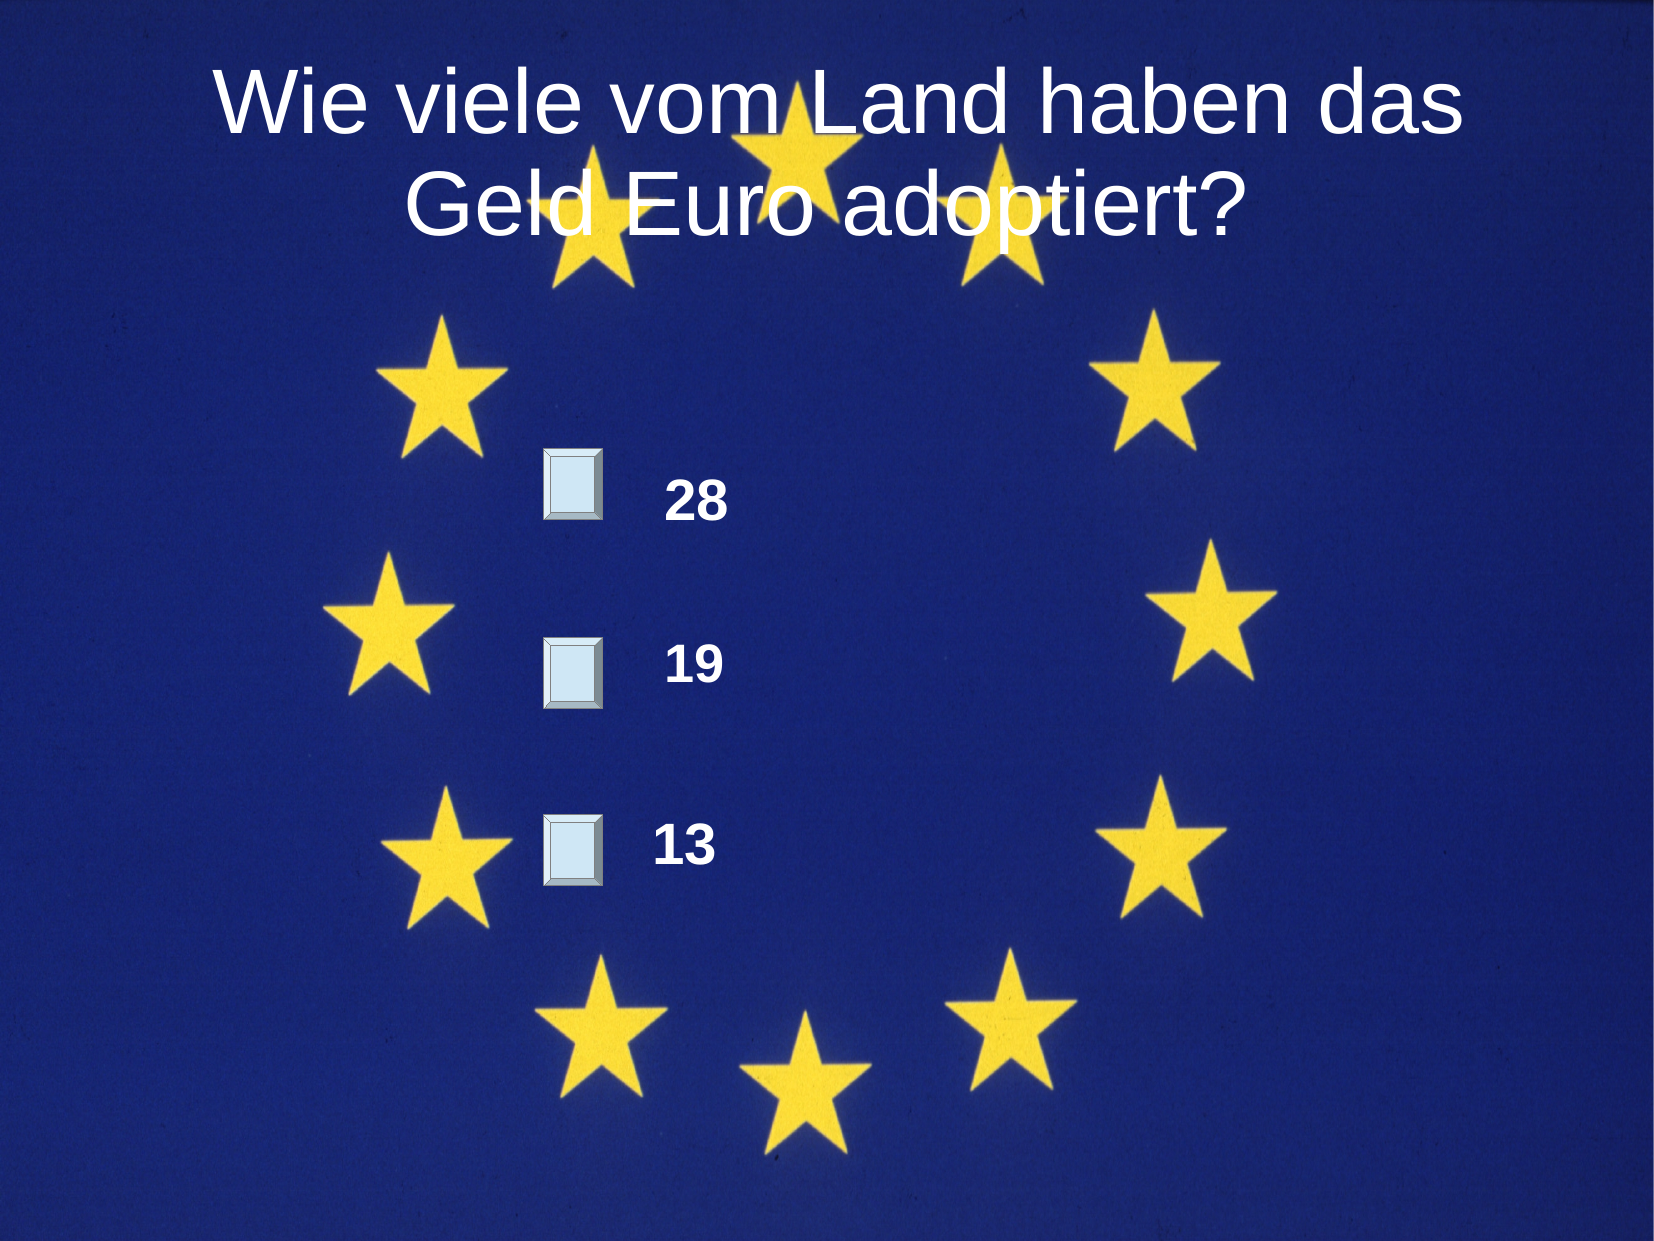

# Wie viele vom Land haben das Geld Euro adoptiert?
28
19
13